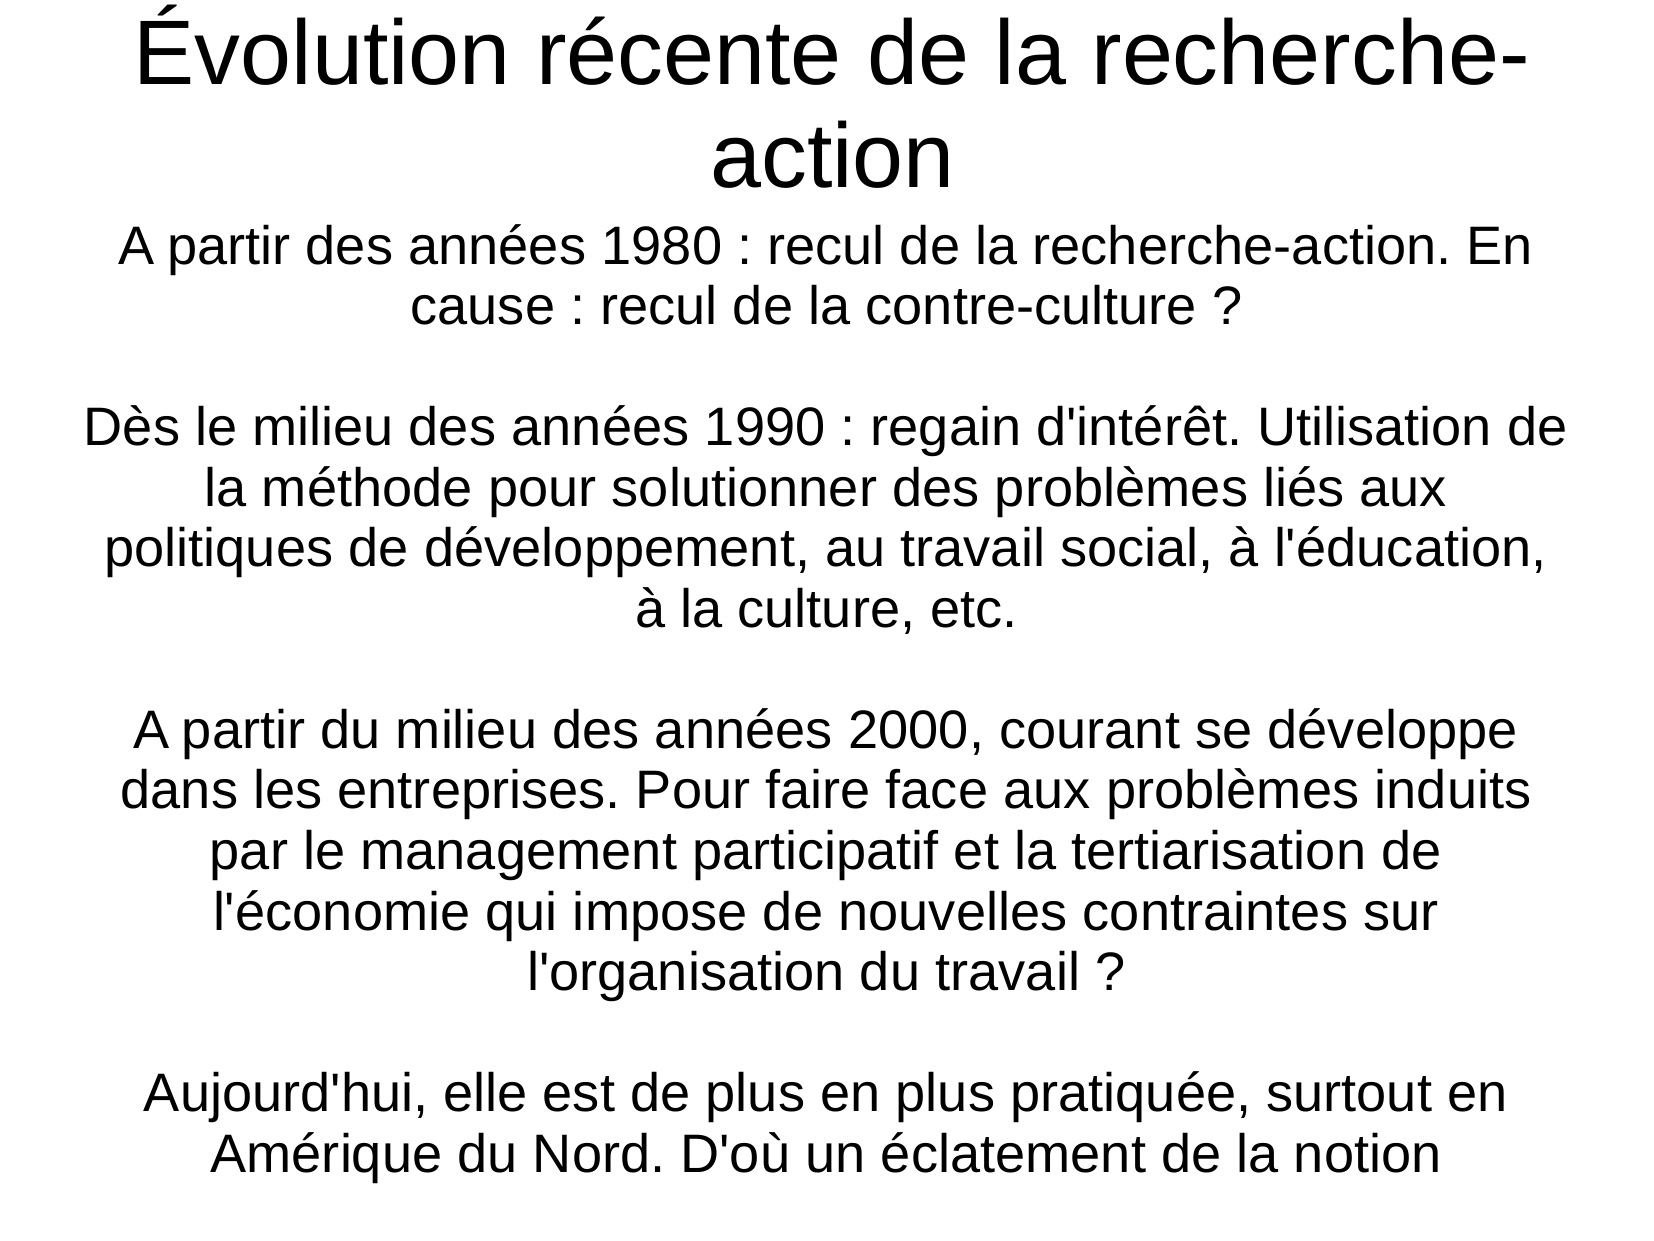

# Évolution récente de la recherche-action
A partir des années 1980 : recul de la recherche-action. En cause : recul de la contre-culture ?
Dès le milieu des années 1990 : regain d'intérêt. Utilisation de la méthode pour solutionner des problèmes liés aux politiques de développement, au travail social, à l'éducation, à la culture, etc.
A partir du milieu des années 2000, courant se développe dans les entreprises. Pour faire face aux problèmes induits par le management participatif et la tertiarisation de l'économie qui impose de nouvelles contraintes sur l'organisation du travail ?
Aujourd'hui, elle est de plus en plus pratiquée, surtout en Amérique du Nord. D'où un éclatement de la notion